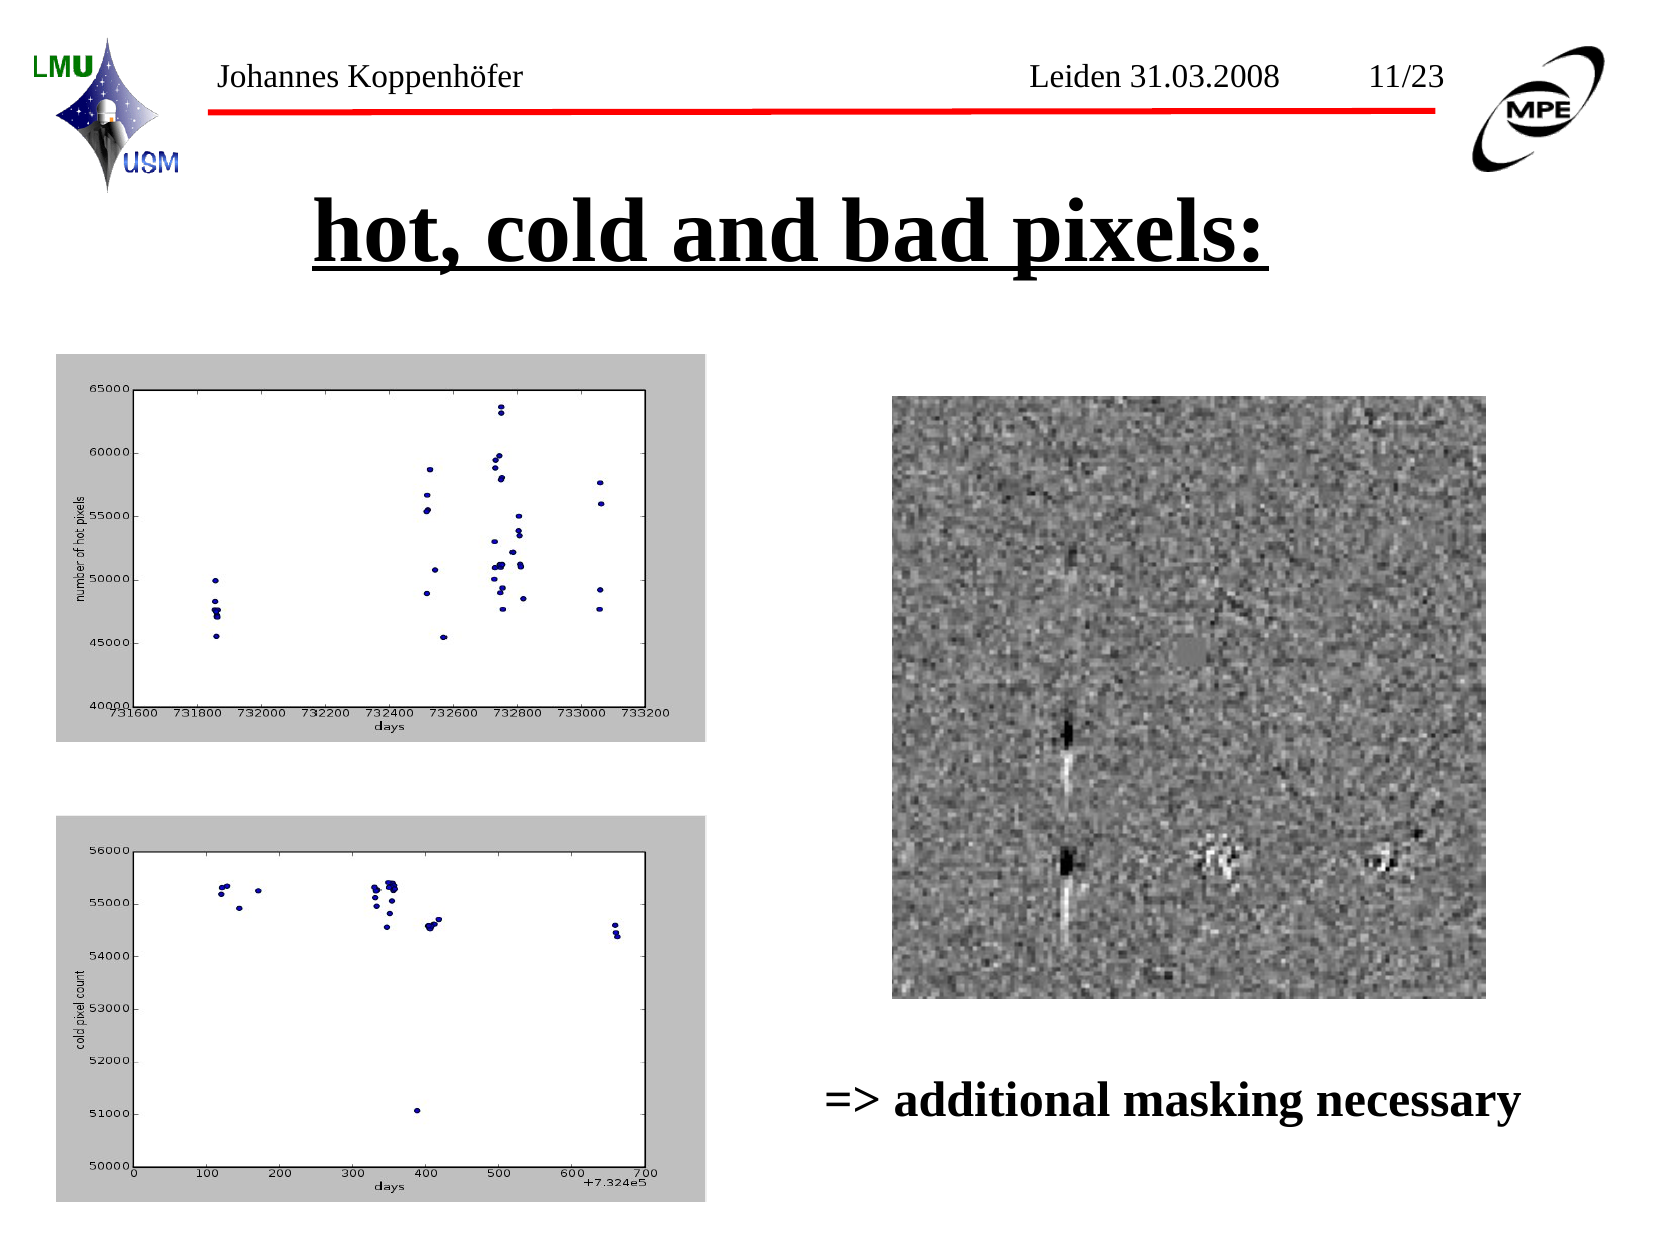

11/23
Johannes Koppenhöfer
Leiden 31.03.2008
hot, cold and bad pixels:
=> additional masking necessary